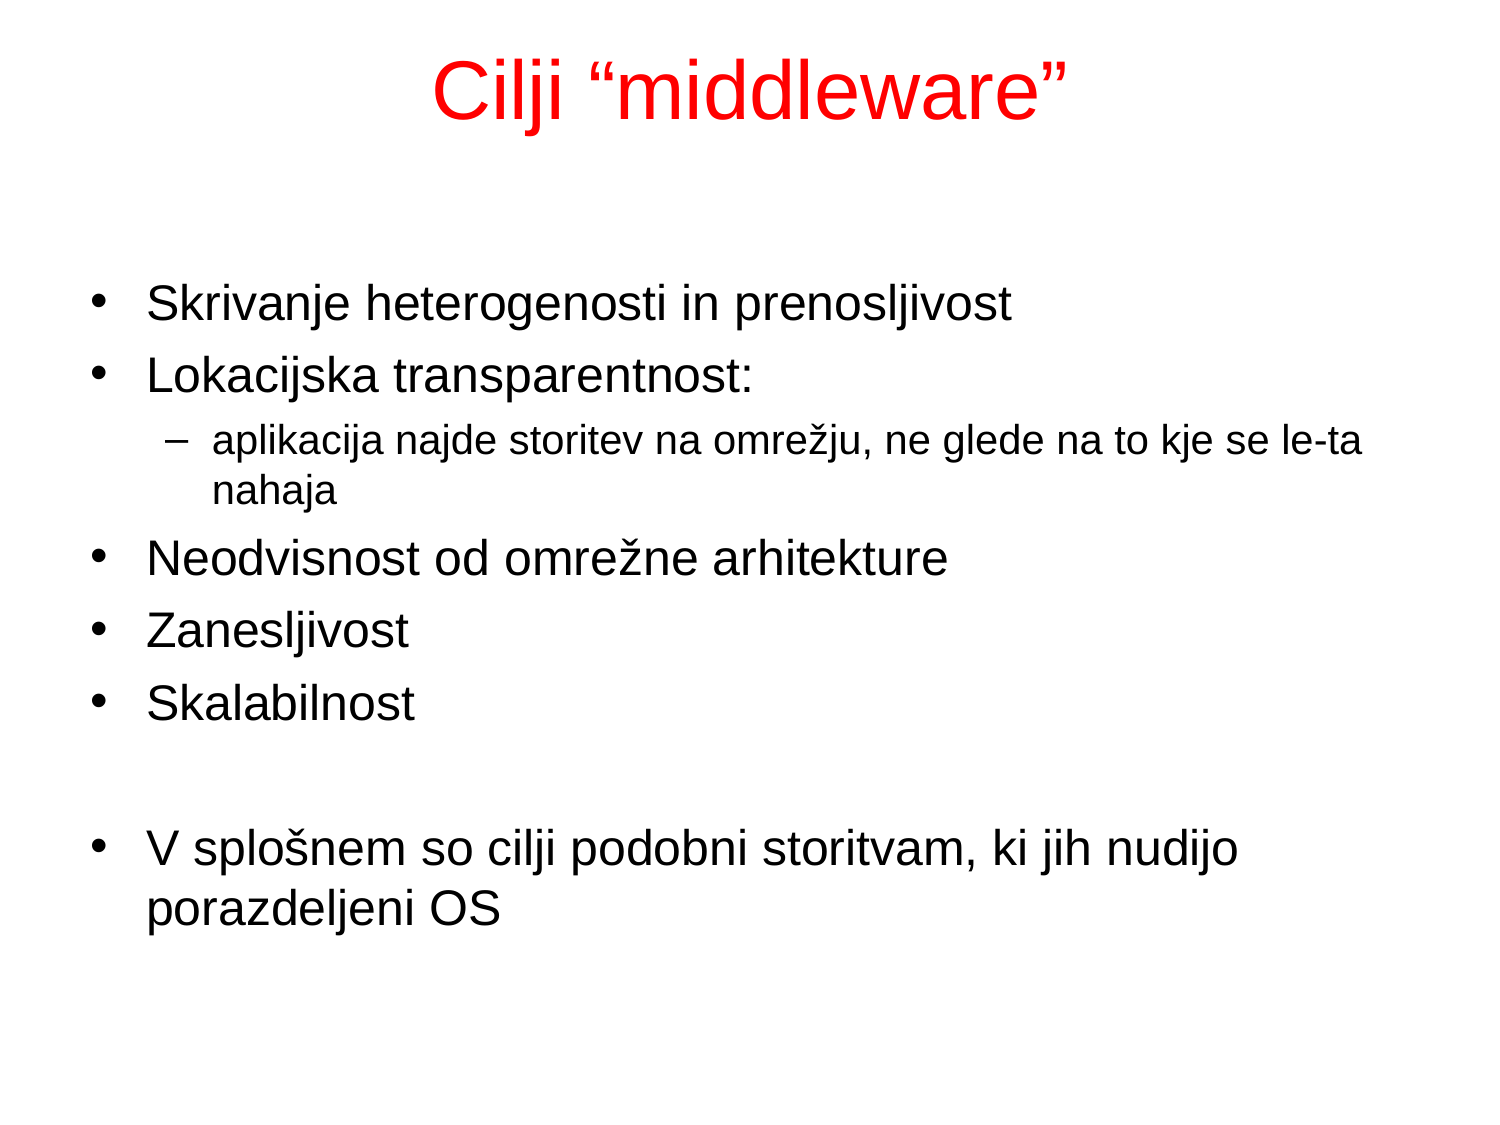

# Cilji “middleware”
Skrivanje heterogenosti in prenosljivost
Lokacijska transparentnost:
aplikacija najde storitev na omrežju, ne glede na to kje se le-ta nahaja
Neodvisnost od omrežne arhitekture
Zanesljivost
Skalabilnost
V splošnem so cilji podobni storitvam, ki jih nudijo porazdeljeni OS